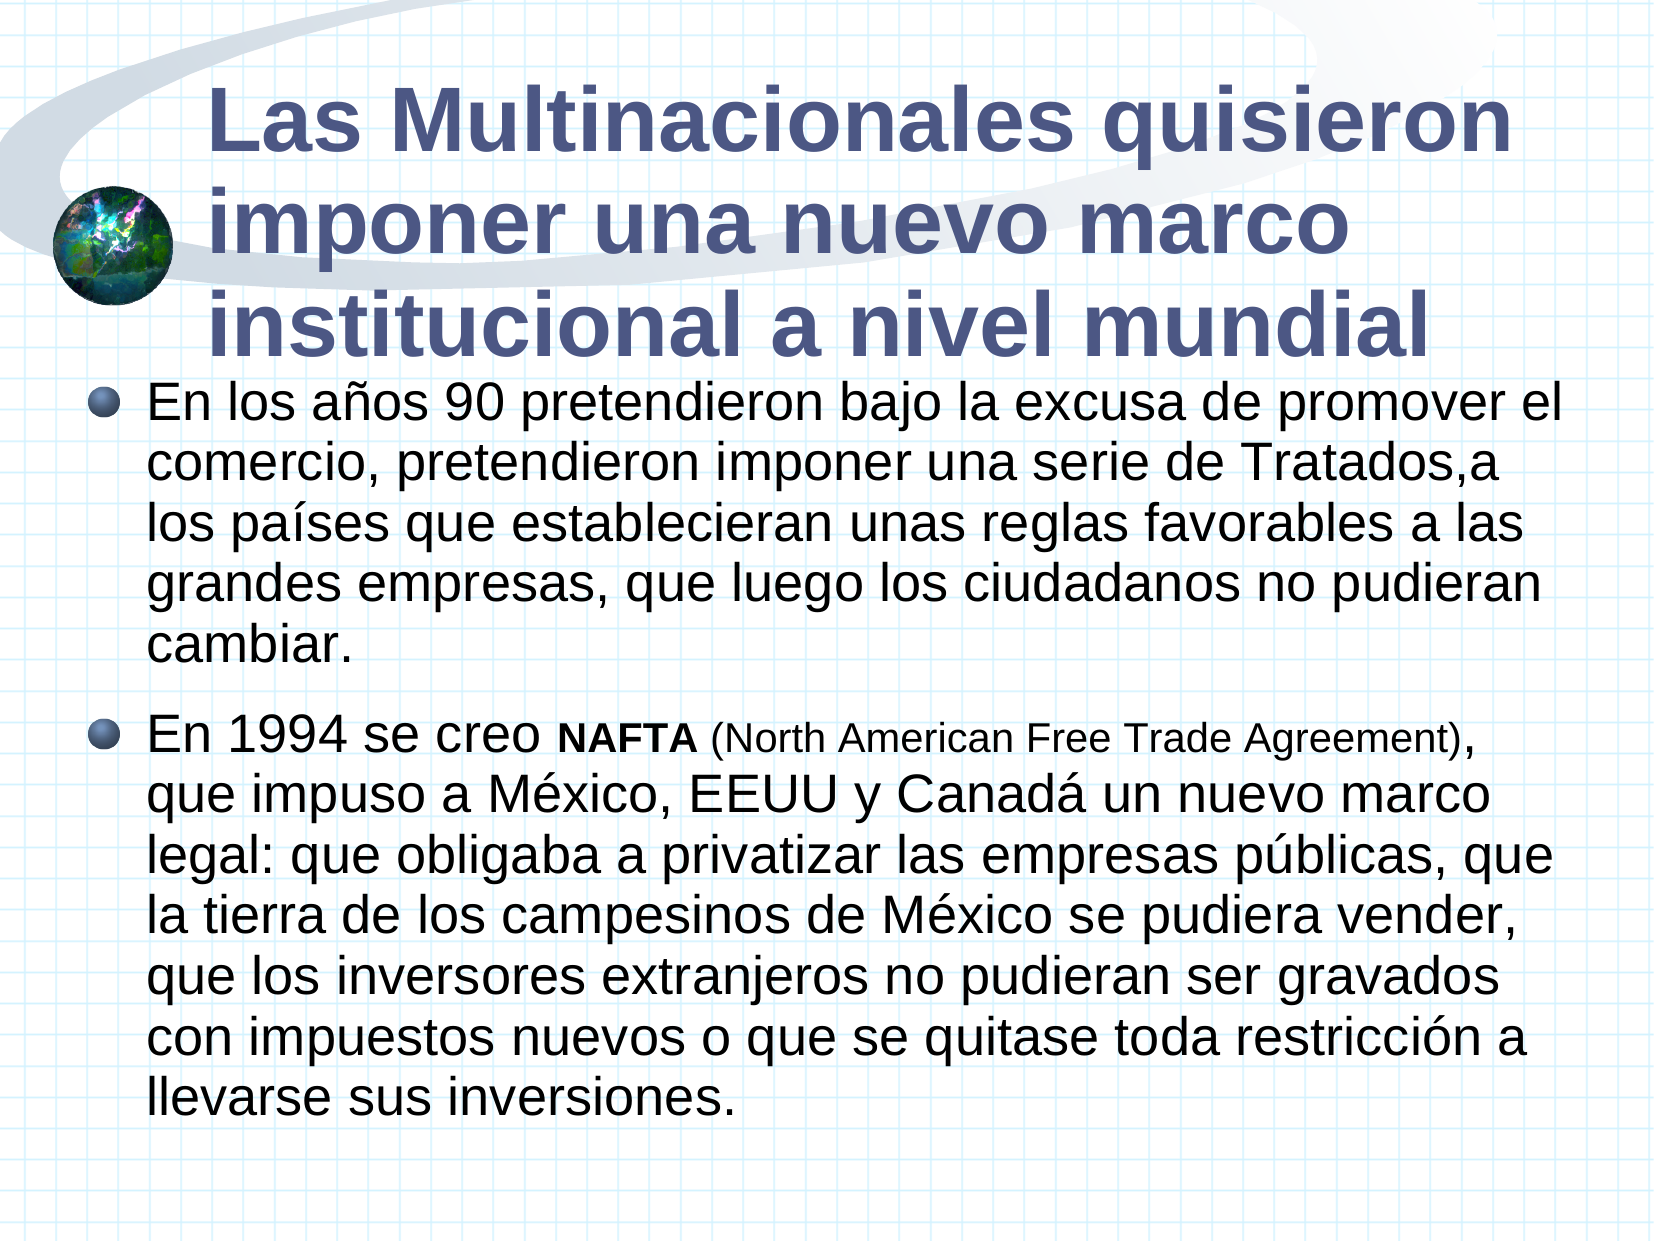

# Las Multinacionales quisieron imponer una nuevo marco institucional a nivel mundial
En los años 90 pretendieron bajo la excusa de promover el comercio, pretendieron imponer una serie de Tratados,a los países que establecieran unas reglas favorables a las grandes empresas, que luego los ciudadanos no pudieran cambiar.
En 1994 se creo NAFTA (North American Free Trade Agreement), que impuso a México, EEUU y Canadá un nuevo marco legal: que obligaba a privatizar las empresas públicas, que la tierra de los campesinos de México se pudiera vender, que los inversores extranjeros no pudieran ser gravados con impuestos nuevos o que se quitase toda restricción a llevarse sus inversiones.